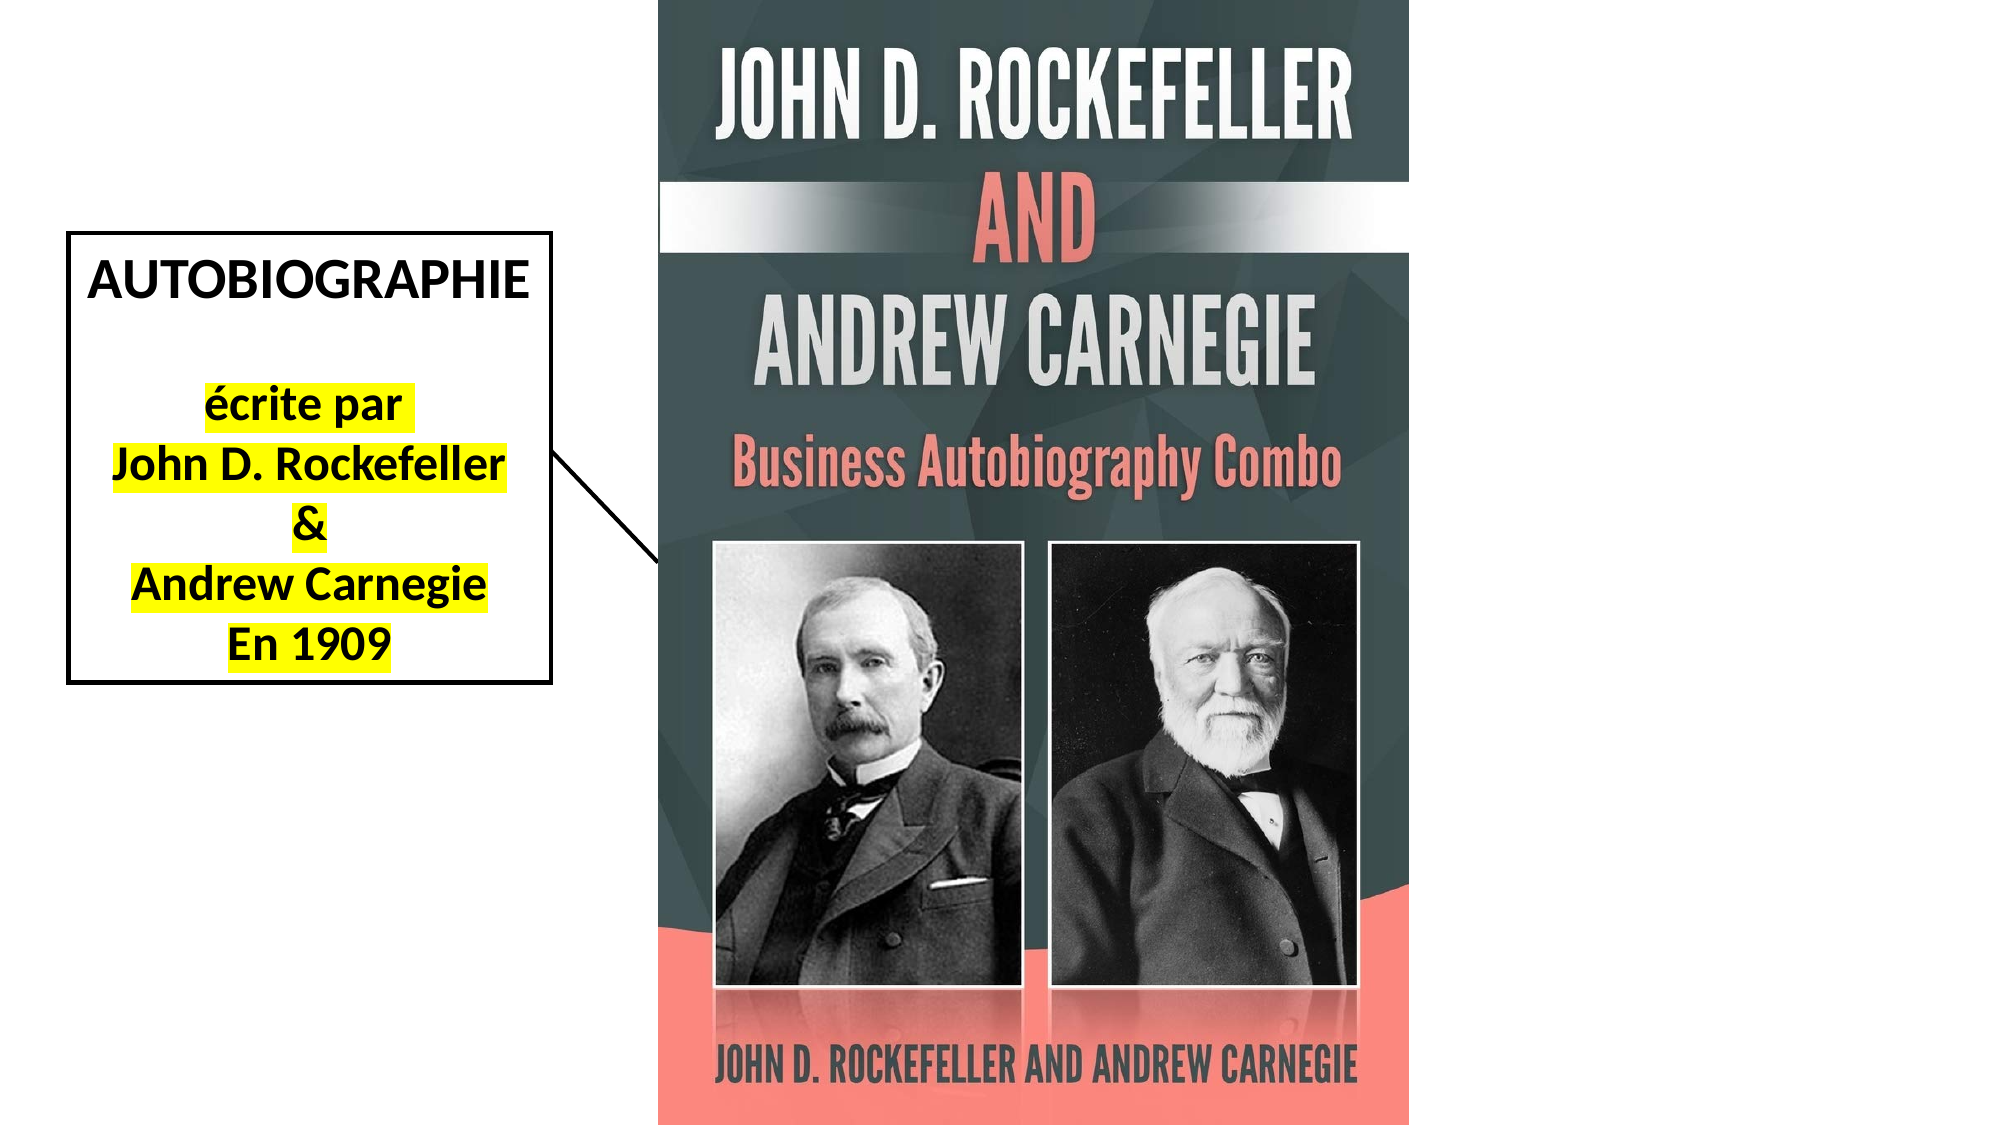

Autobiographie
écrite par
John D. Rockefeller
&
Andrew Carnegie
En 1909